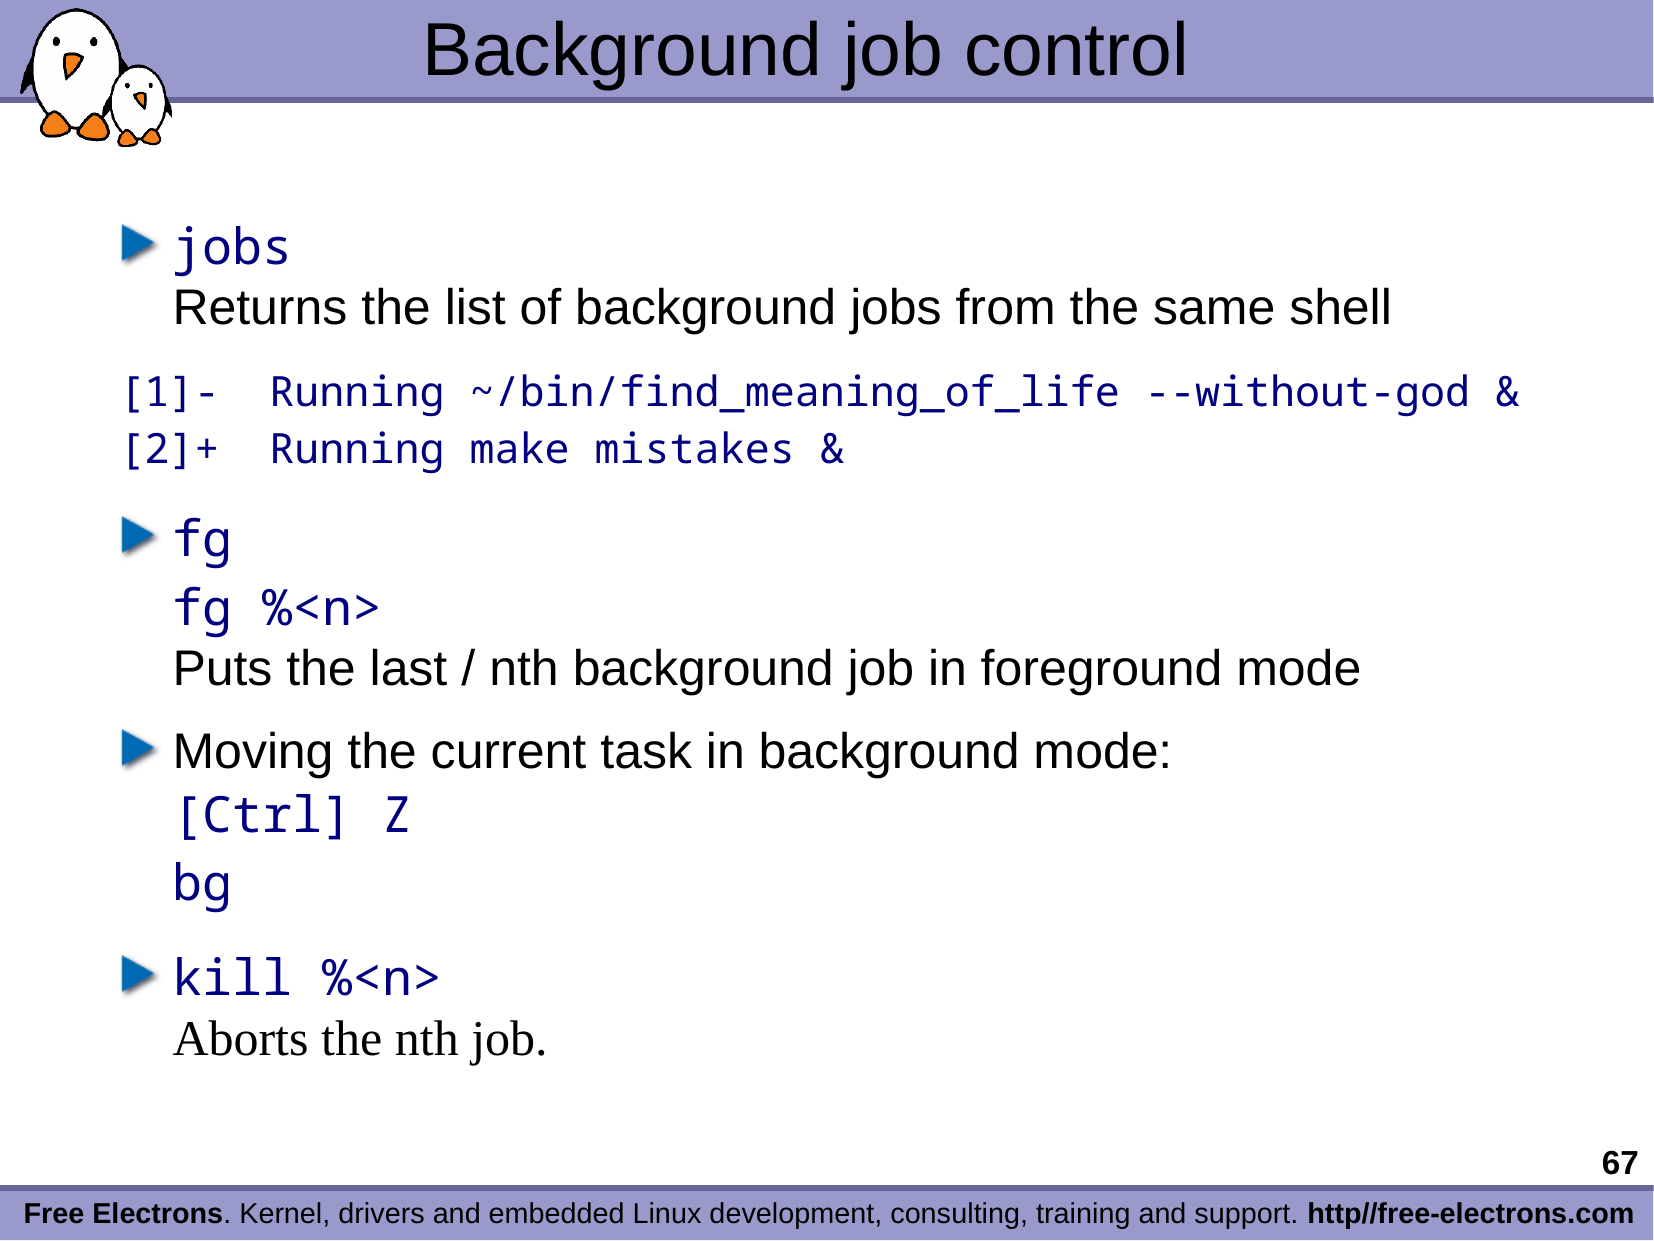

# Background job control
jobs
Returns the list of background jobs from the same shell
[1]- Running ~/bin/find_meaning_of_life --without-god &
[2]+ Running make mistakes &
fg
fg %<n>
Puts the last / nth background job in foreground mode
Moving the current task in background mode:
[Ctrl] Z
bg
kill %<n>
Aborts the nth job.